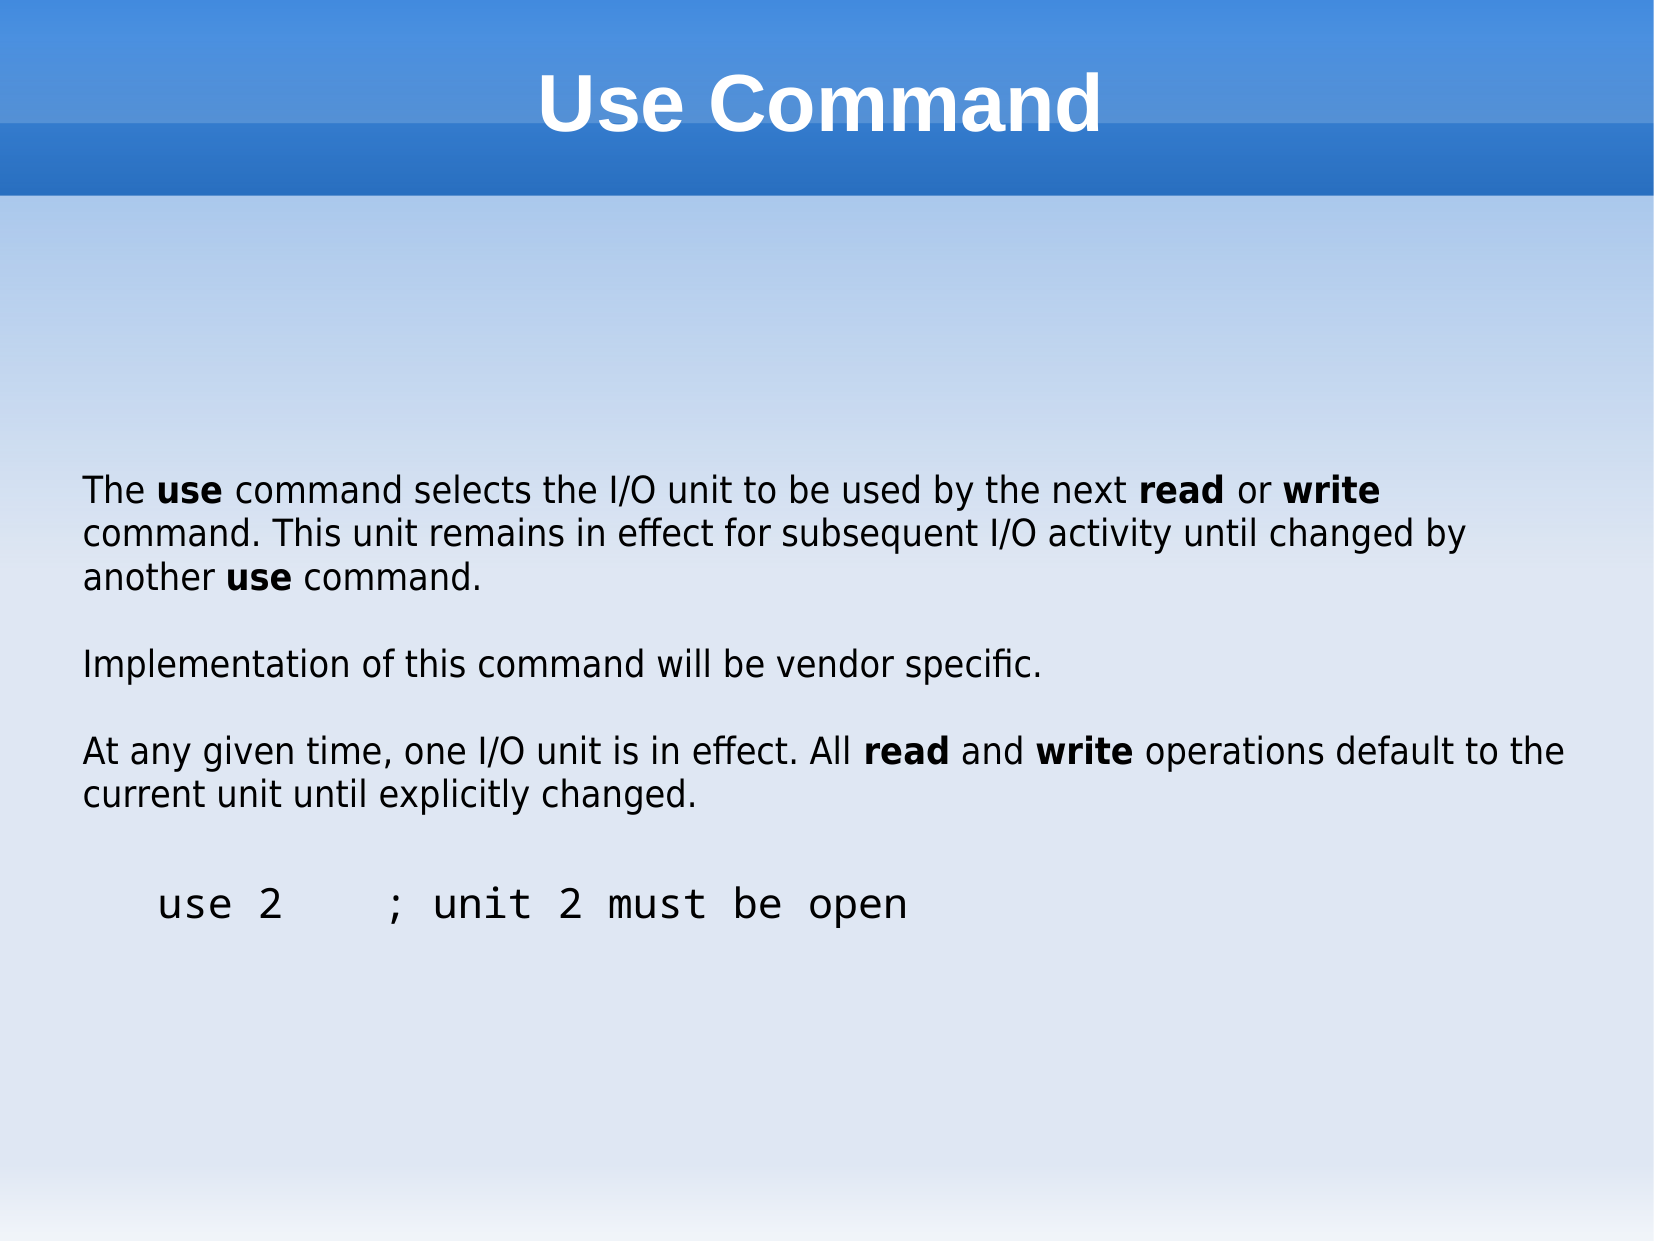

# Use Command
The use command selects the I/O unit to be used by the next read or write command. This unit remains in effect for subsequent I/O activity until changed by another use command.
Implementation of this command will be vendor specific.
At any given time, one I/O unit is in effect. All read and write operations default to the current unit until explicitly changed.
 	use 2 	; unit 2 must be open